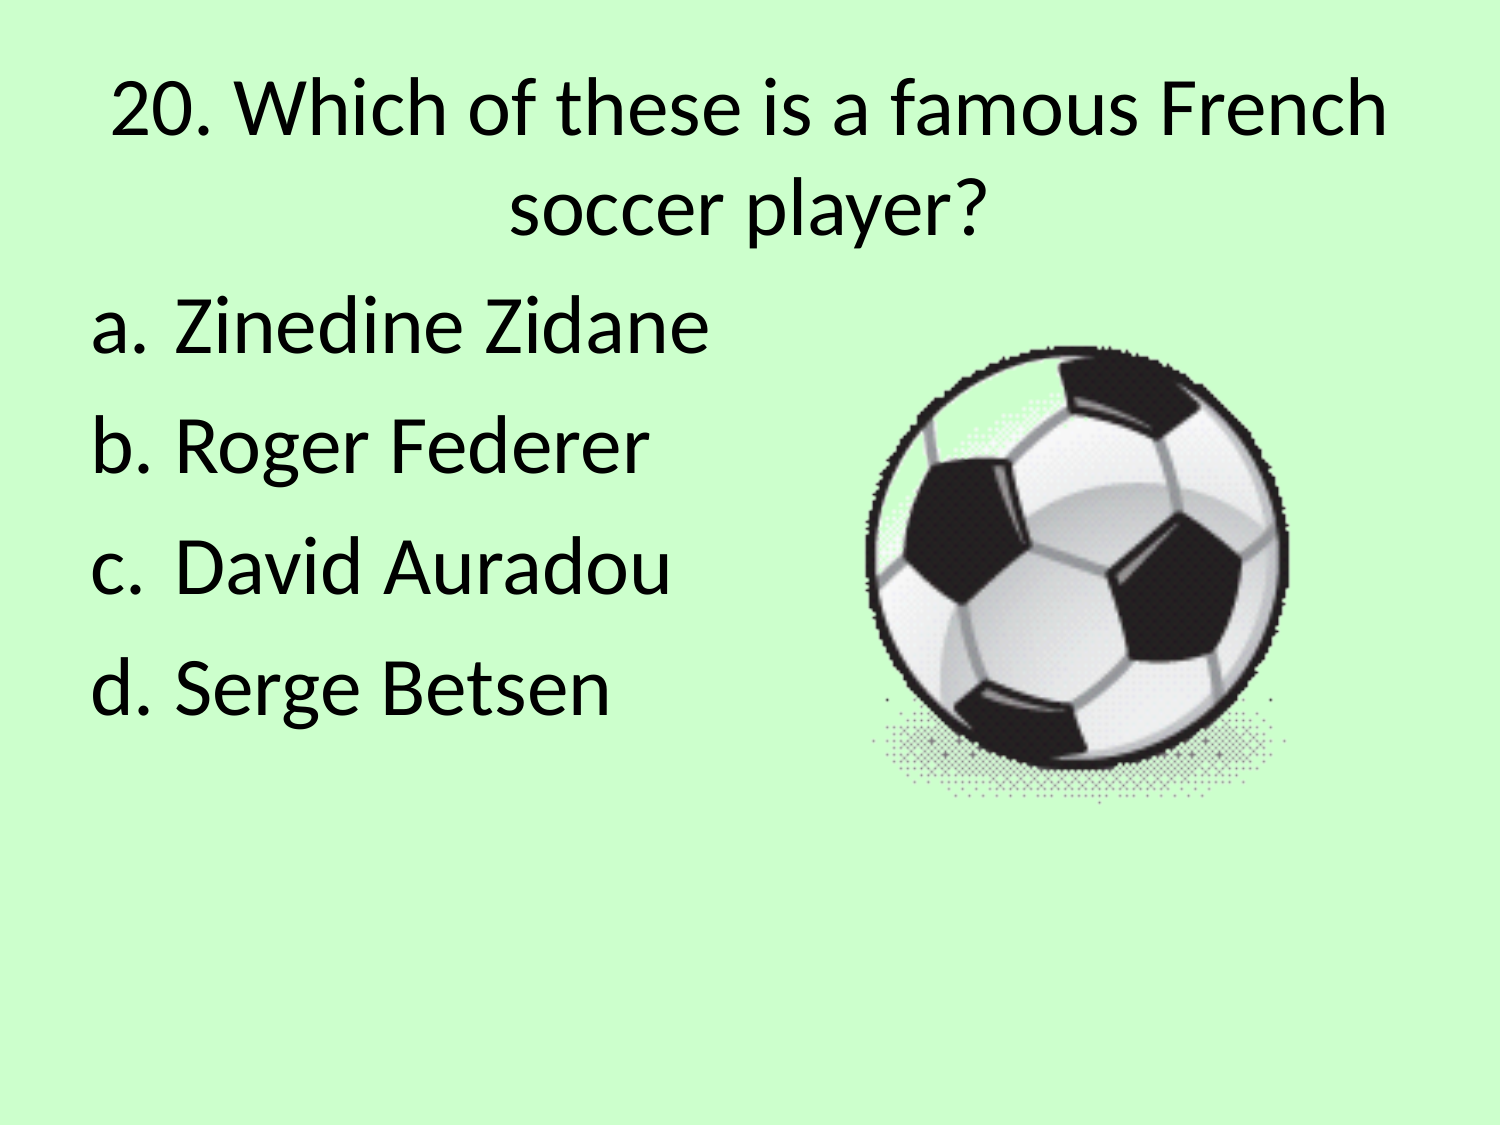

# 20. Which of these is a famous French soccer player?
Zinedine Zidane
Roger Federer
David Auradou
Serge Betsen